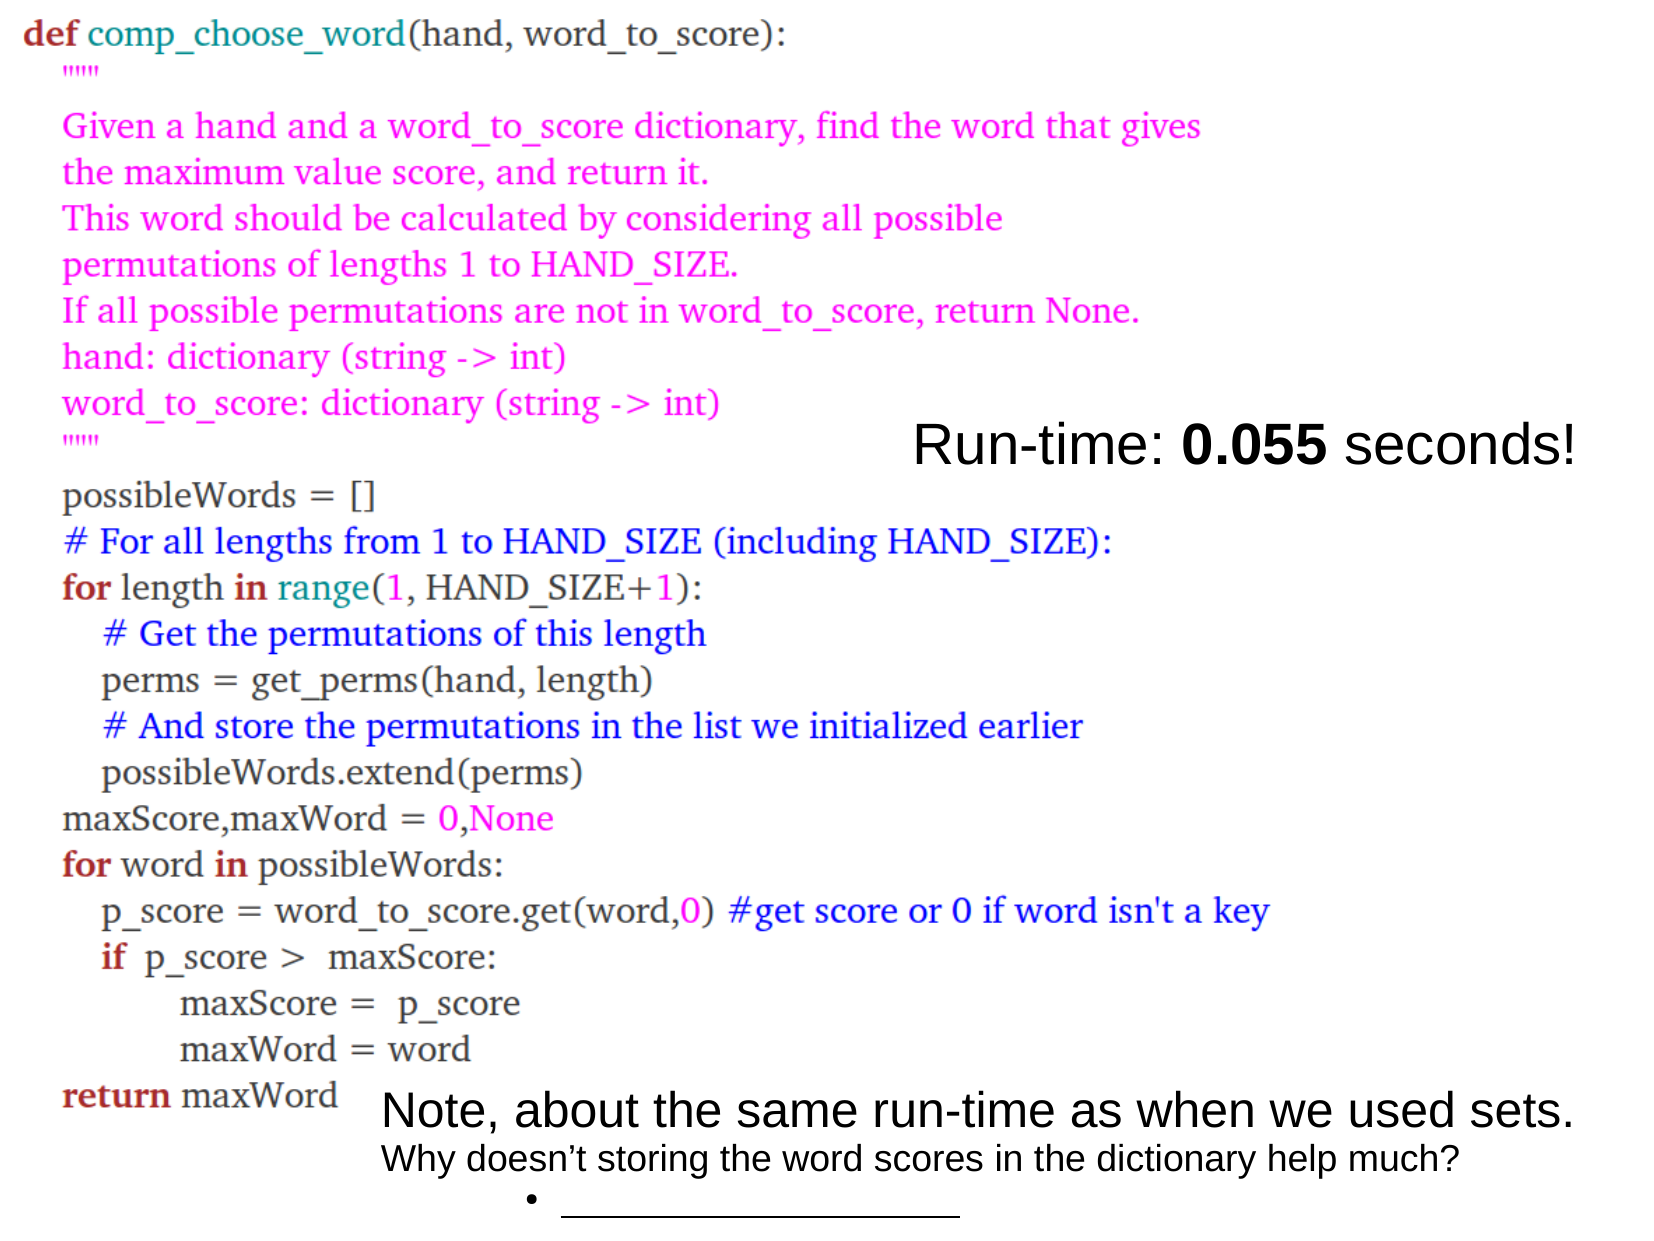

Run-time: 0.055 seconds!
Note, about the same run-time as when we used sets.
Why doesn’t storing the word scores in the dictionary help much?